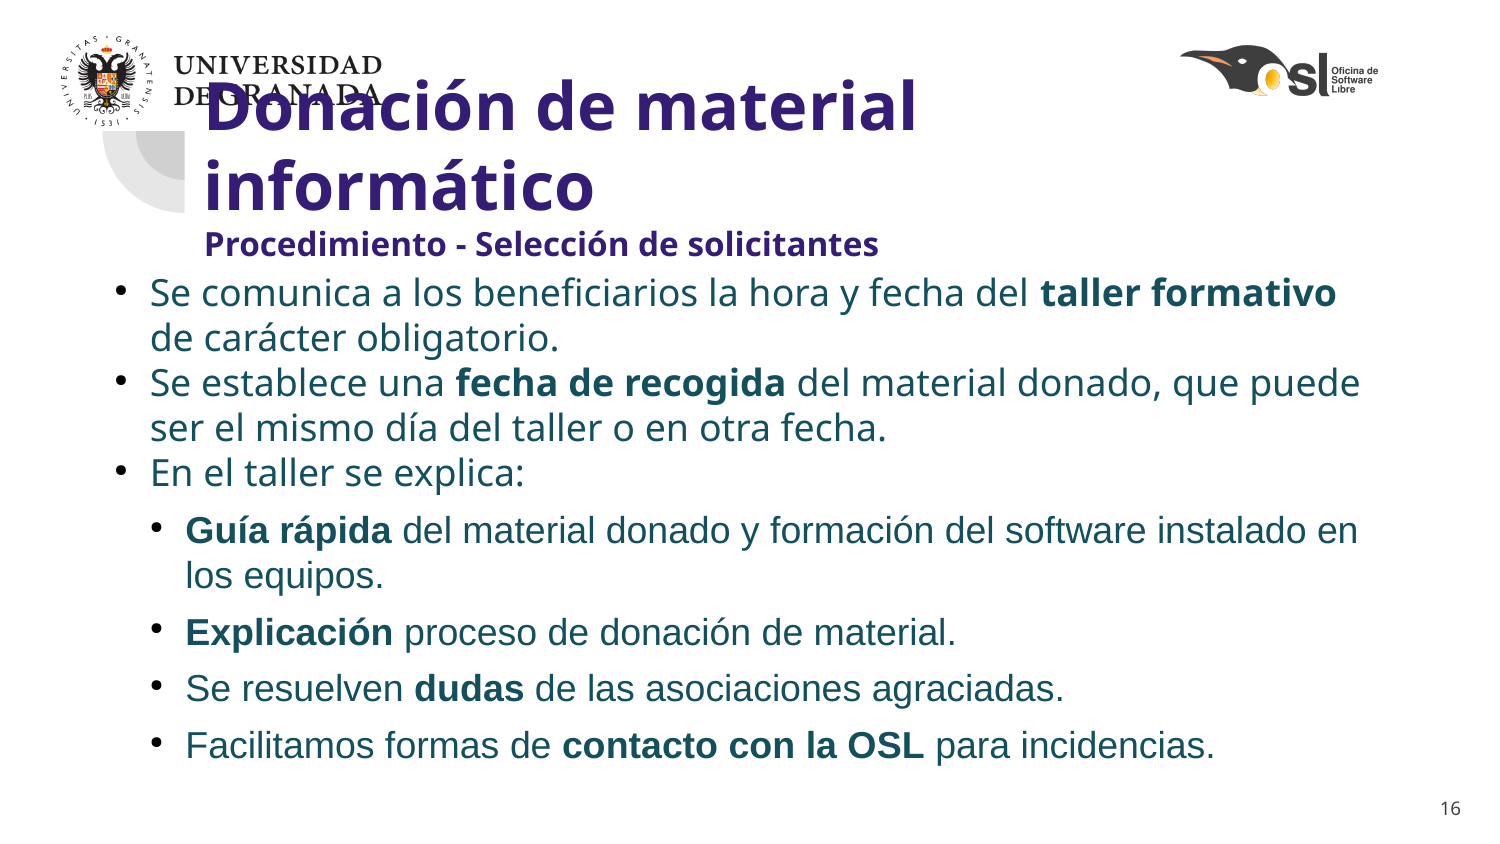

Donación de material informático
Procedimiento - Selección de solicitantes
# Se comunica a los beneficiarios la hora y fecha del taller formativo de carácter obligatorio.
Se establece una fecha de recogida del material donado, que puede ser el mismo día del taller o en otra fecha.
En el taller se explica:
Guía rápida del material donado y formación del software instalado en los equipos.
Explicación proceso de donación de material.
Se resuelven dudas de las asociaciones agraciadas.
Facilitamos formas de contacto con la OSL para incidencias.